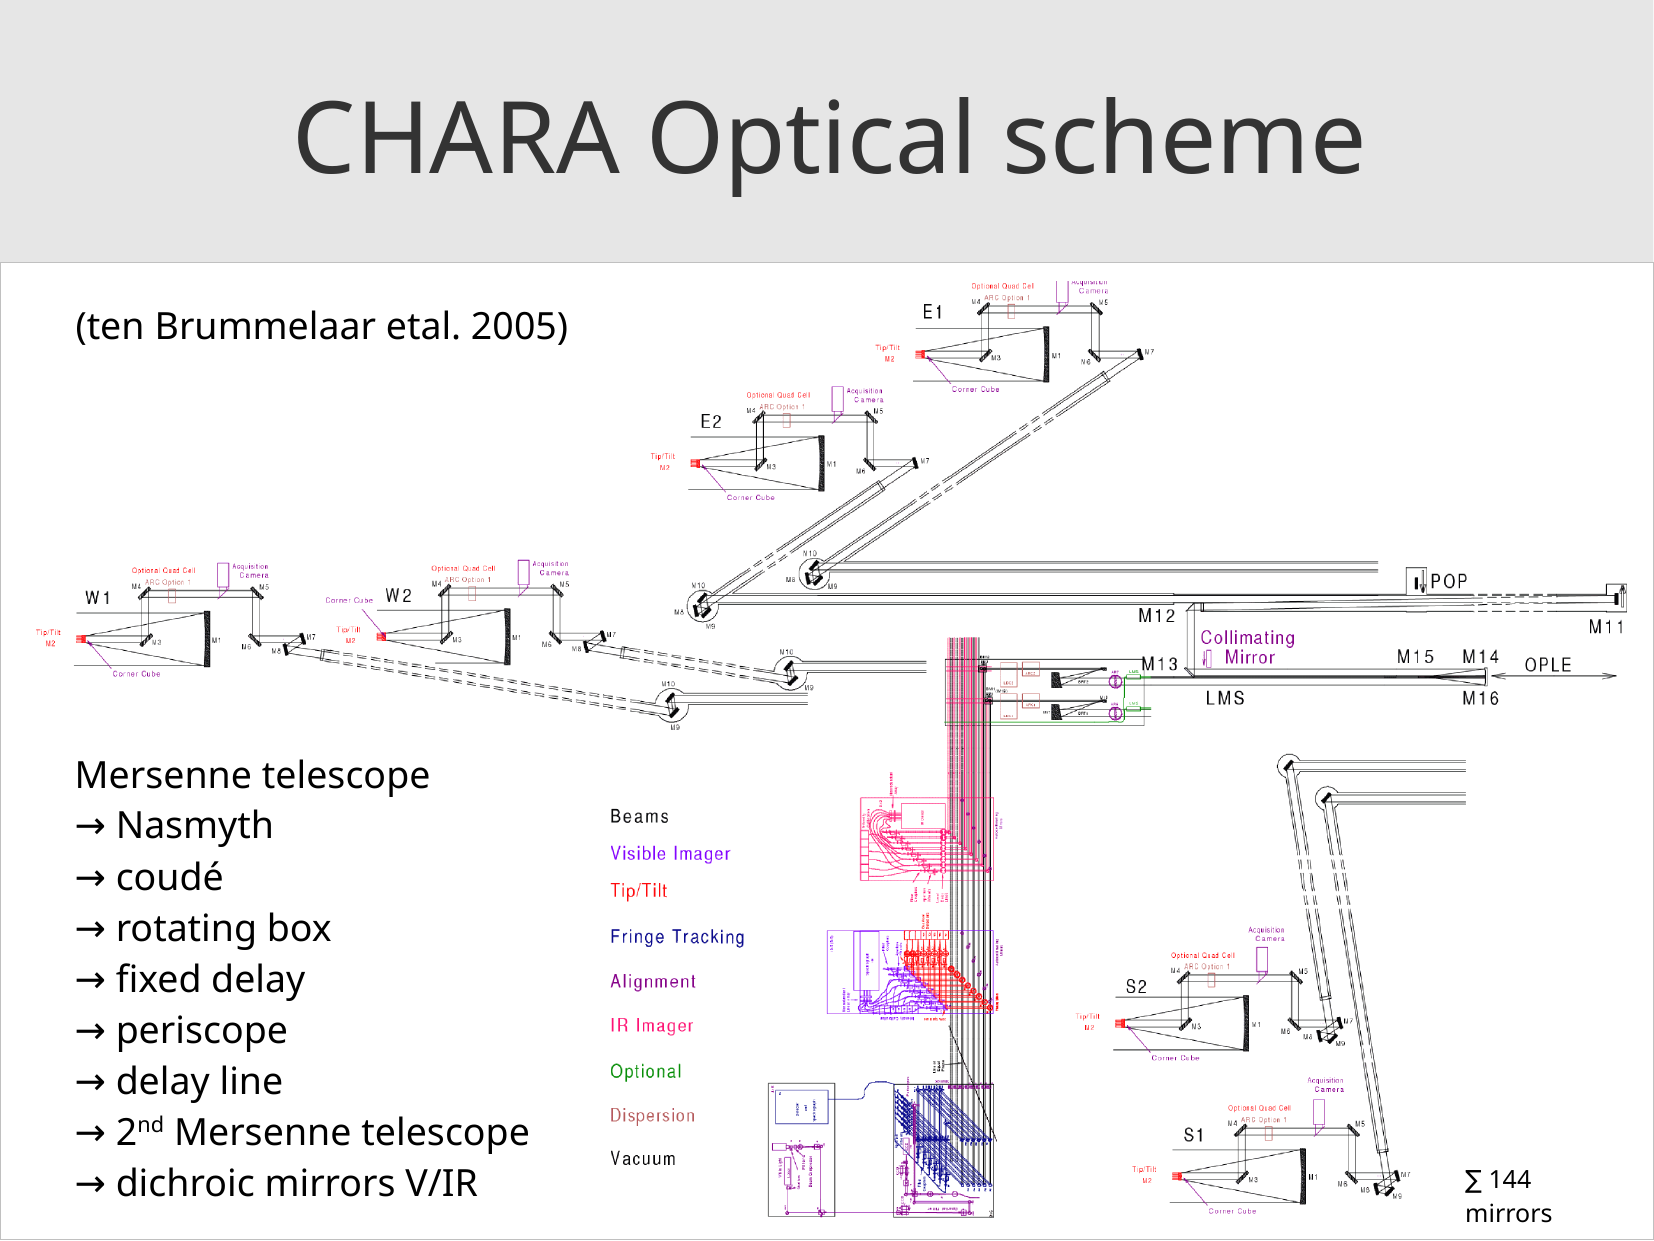

# CHARA Optical scheme
(ten Brummelaar etal. 2005)
Mersenne telescope
→ Nasmyth
→ coudé
→ rotating box
→ fixed delay
→ periscope
→ delay line
→ 2nd Mersenne telescope
→ dichroic mirrors V/IR
∑ 144 mirrors